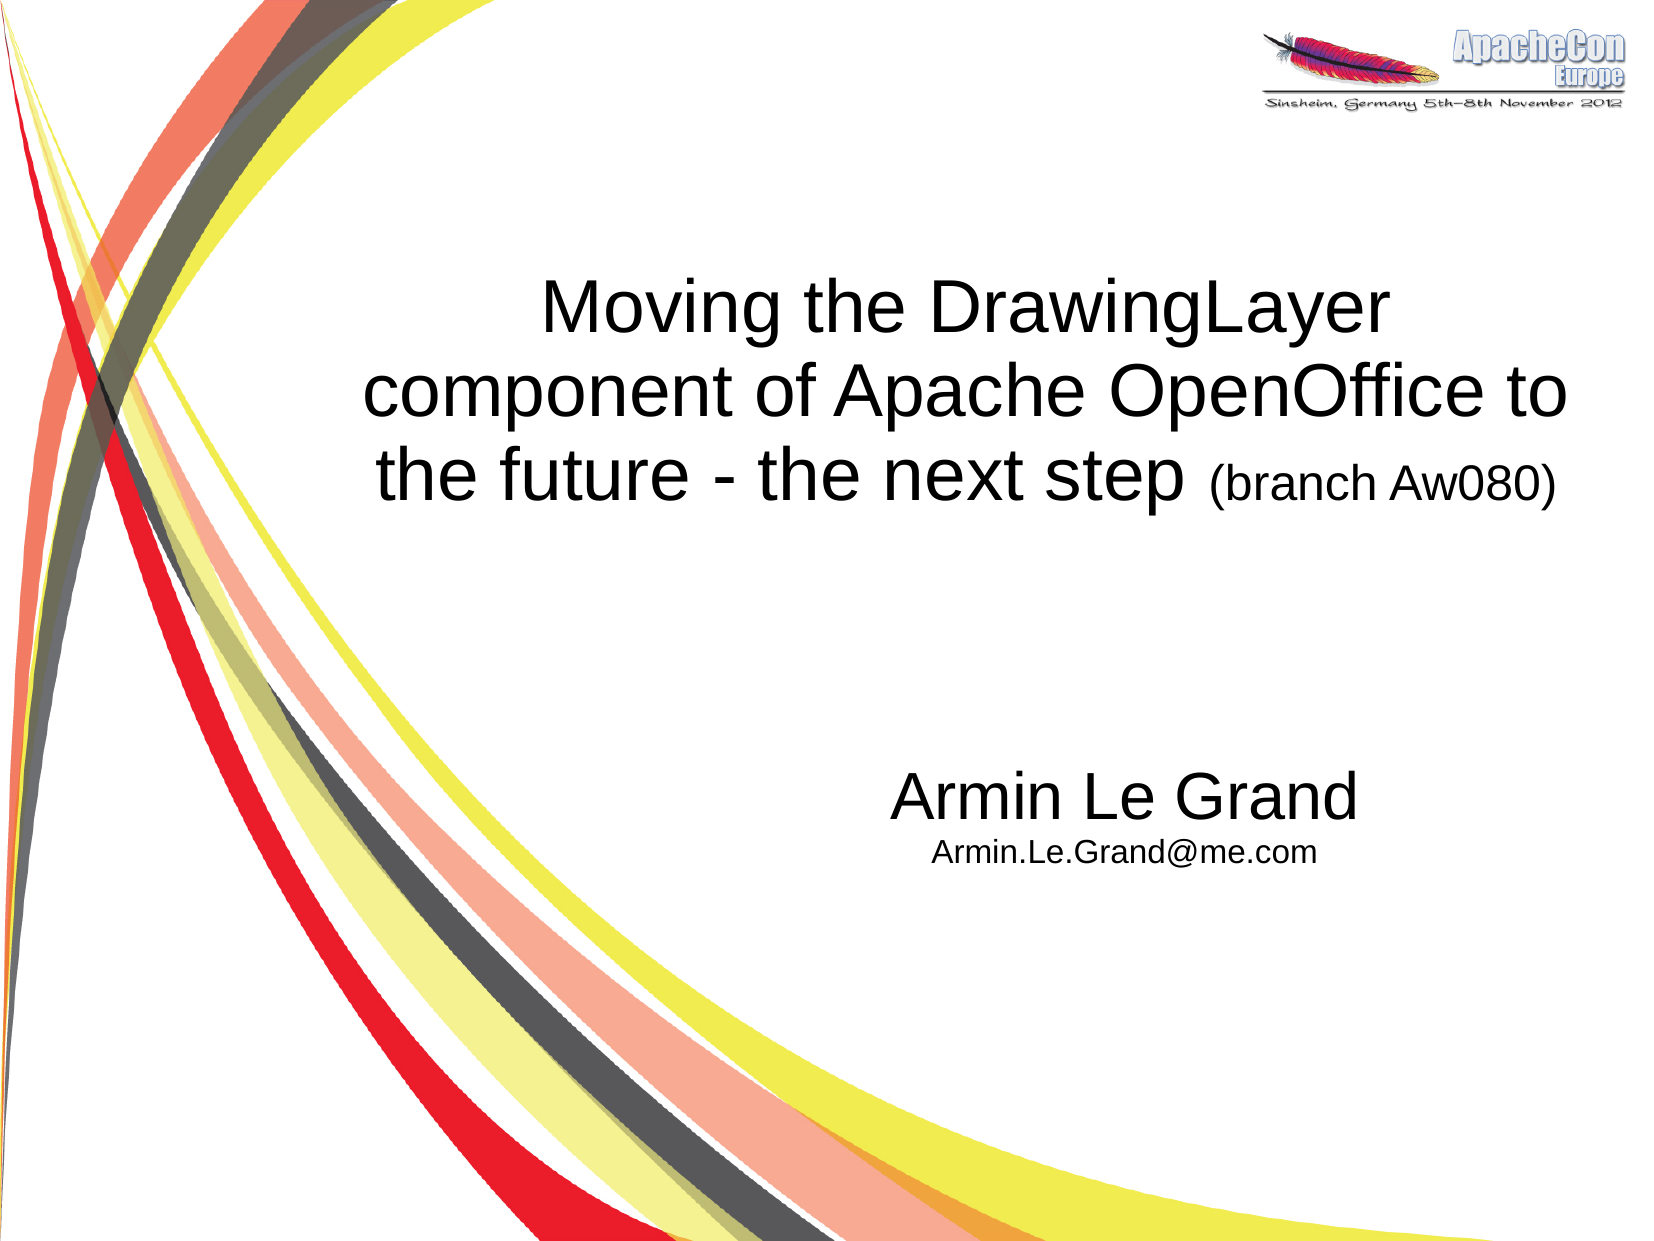

# Moving the DrawingLayer component of Apache OpenOffice to the future - the next step (branch Aw080)
Armin Le Grand
Armin.Le.Grand@me.com